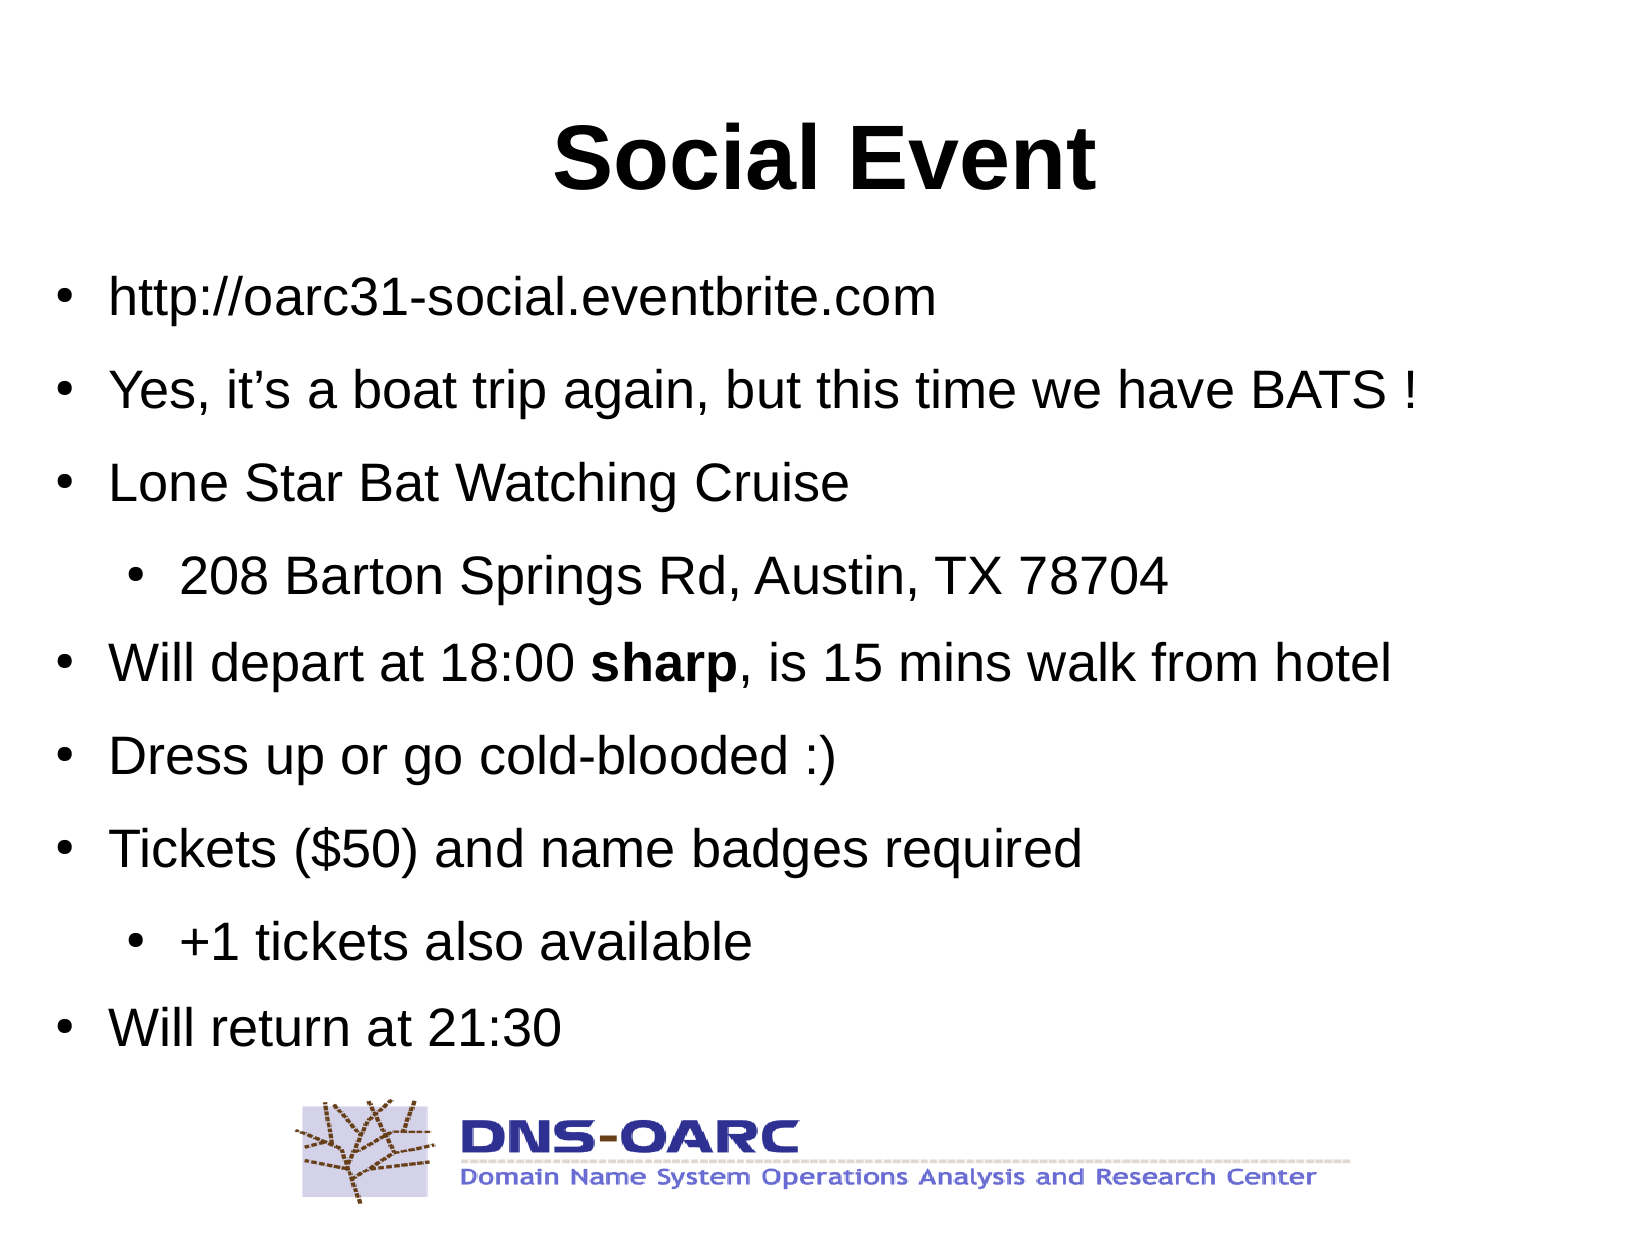

# Social Event
http://oarc31-social.eventbrite.com
Yes, it’s a boat trip again, but this time we have BATS !
Lone Star Bat Watching Cruise
208 Barton Springs Rd, Austin, TX 78704
Will depart at 18:00 sharp, is 15 mins walk from hotel
Dress up or go cold-blooded :)
Tickets ($50) and name badges required
+1 tickets also available
Will return at 21:30